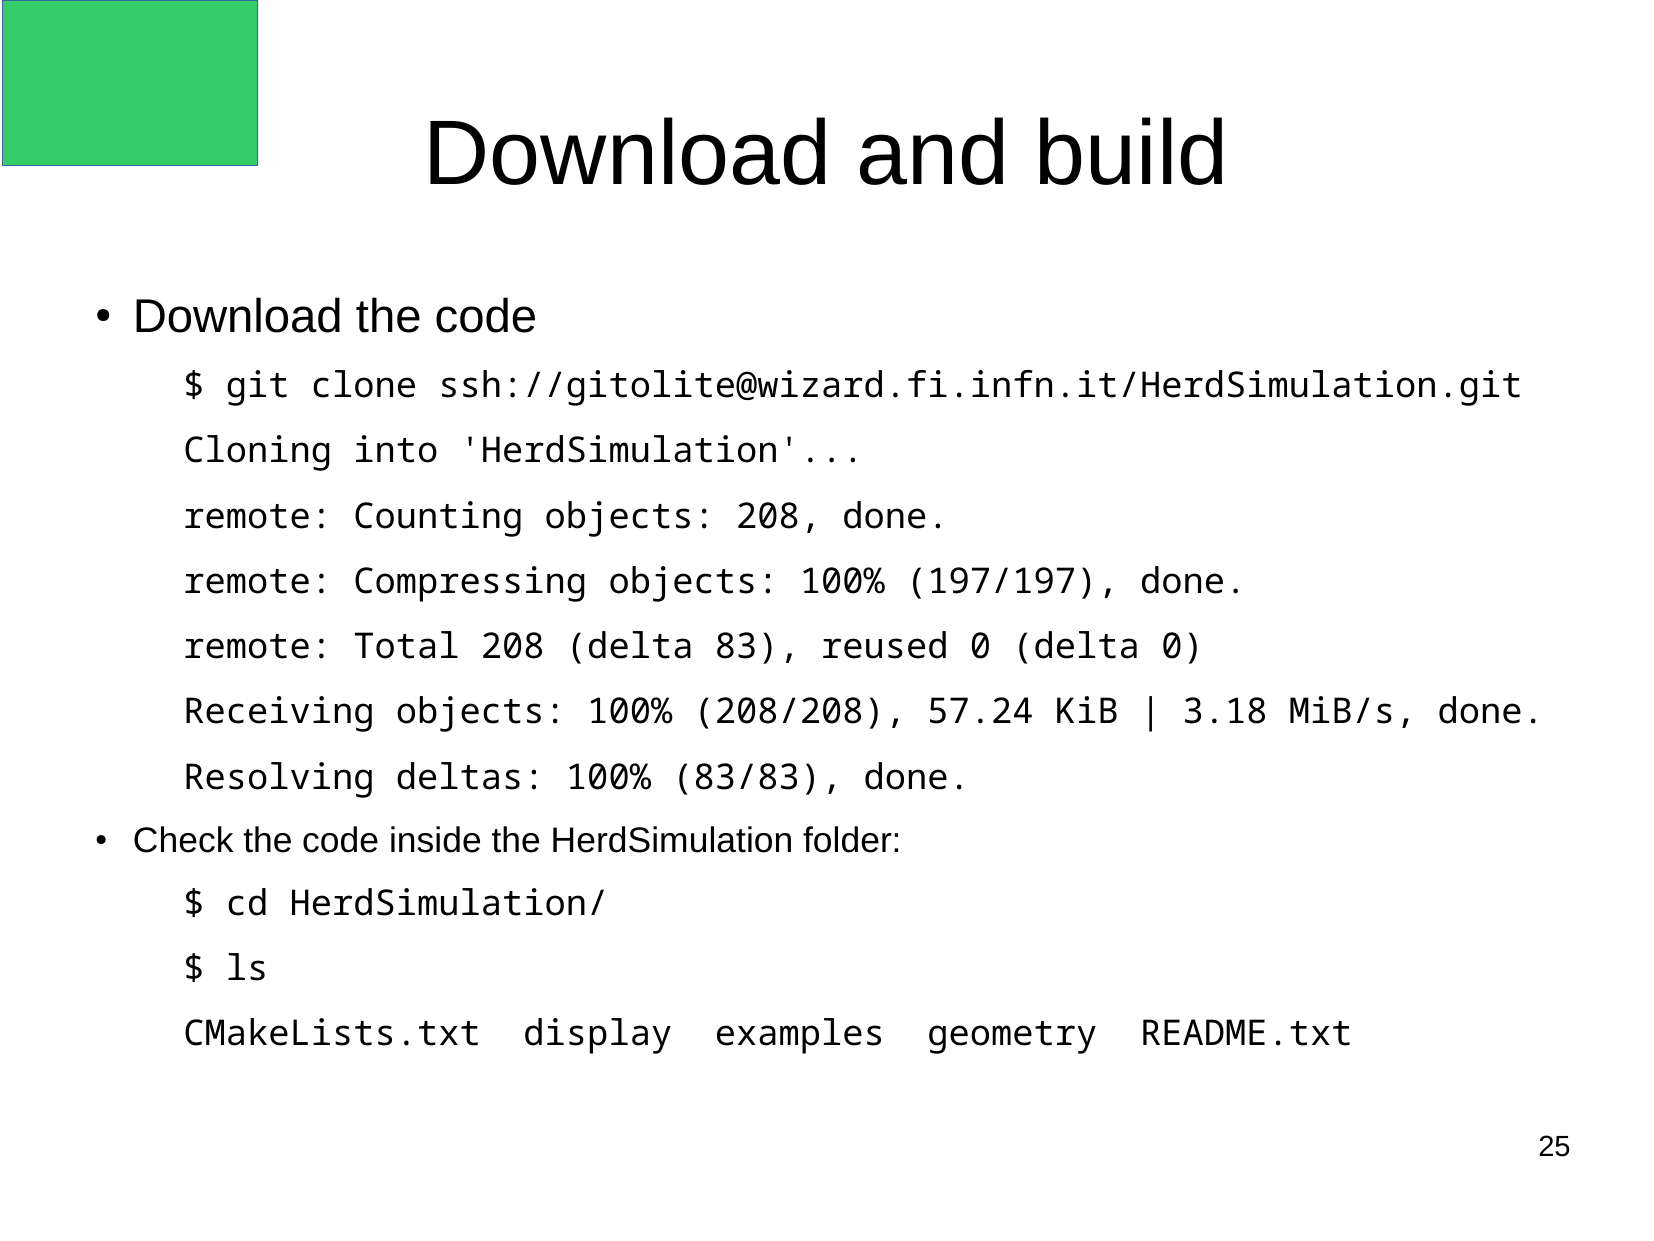

# Download and build
Download the code
$ git clone ssh://gitolite@wizard.fi.infn.it/HerdSimulation.git
Cloning into 'HerdSimulation'...
remote: Counting objects: 208, done.
remote: Compressing objects: 100% (197/197), done.
remote: Total 208 (delta 83), reused 0 (delta 0)
Receiving objects: 100% (208/208), 57.24 KiB | 3.18 MiB/s, done.
Resolving deltas: 100% (83/83), done.
Check the code inside the HerdSimulation folder:
$ cd HerdSimulation/
$ ls
CMakeLists.txt display examples geometry README.txt
25